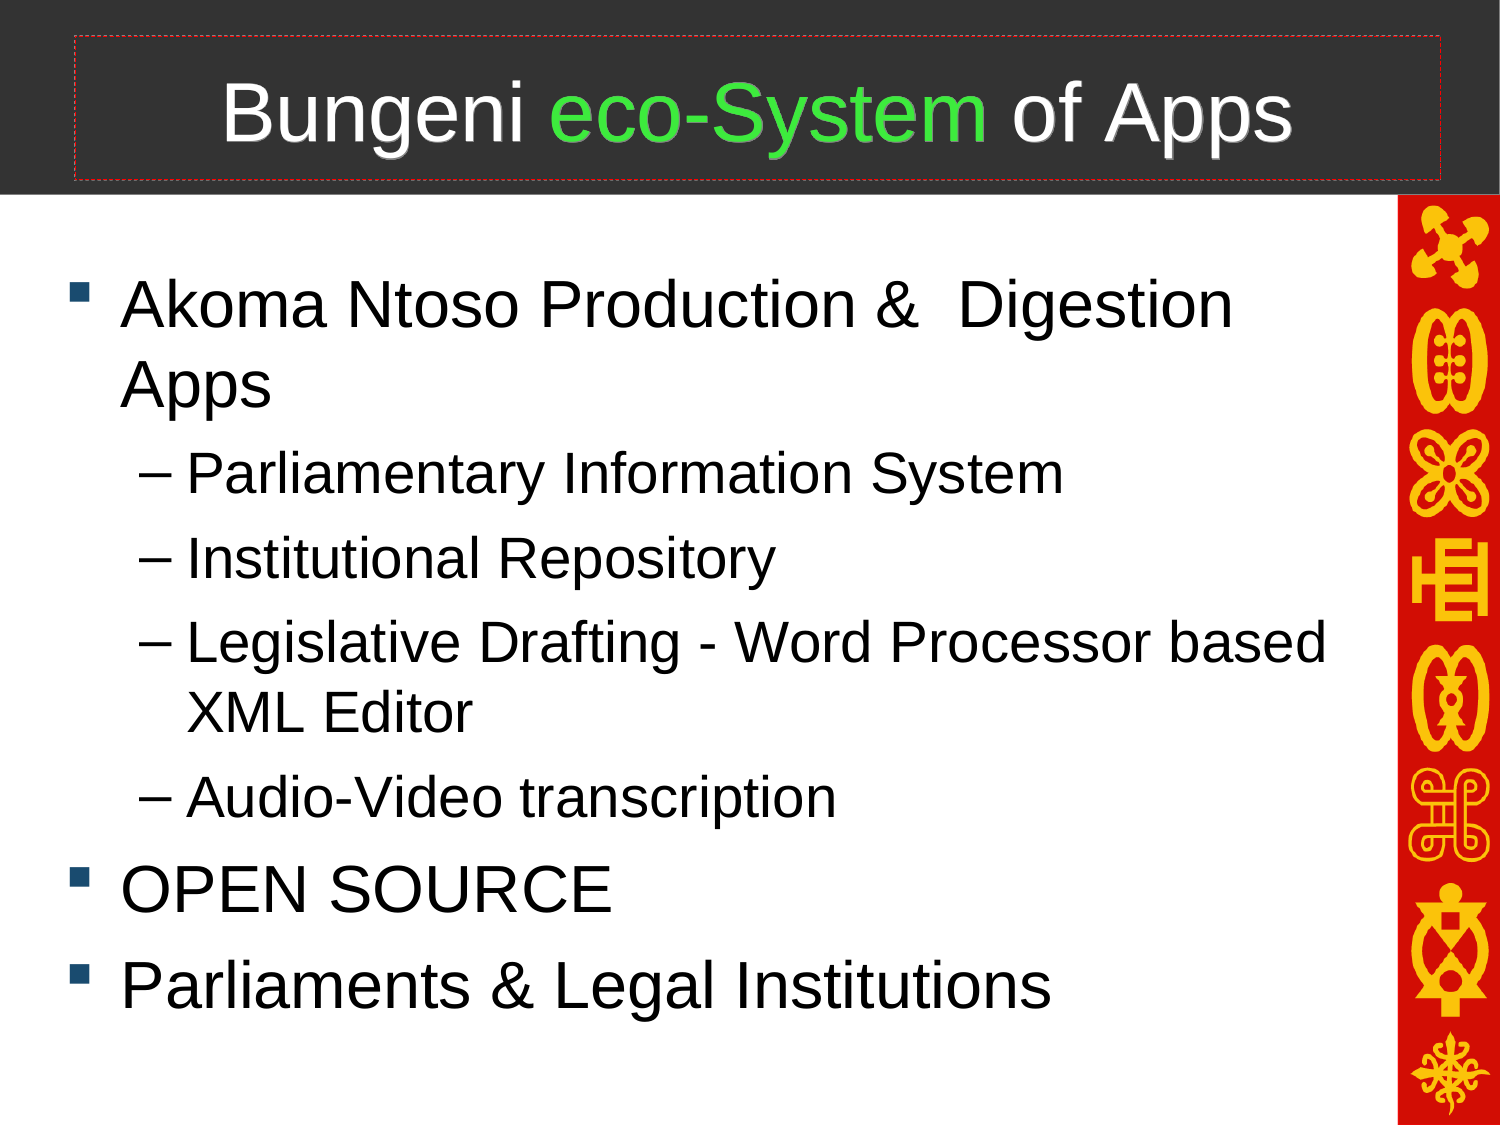

# Bungeni eco-System of Apps
Akoma Ntoso Production & Digestion Apps
Parliamentary Information System
Institutional Repository
Legislative Drafting - Word Processor based XML Editor
Audio-Video transcription
OPEN SOURCE
Parliaments & Legal Institutions